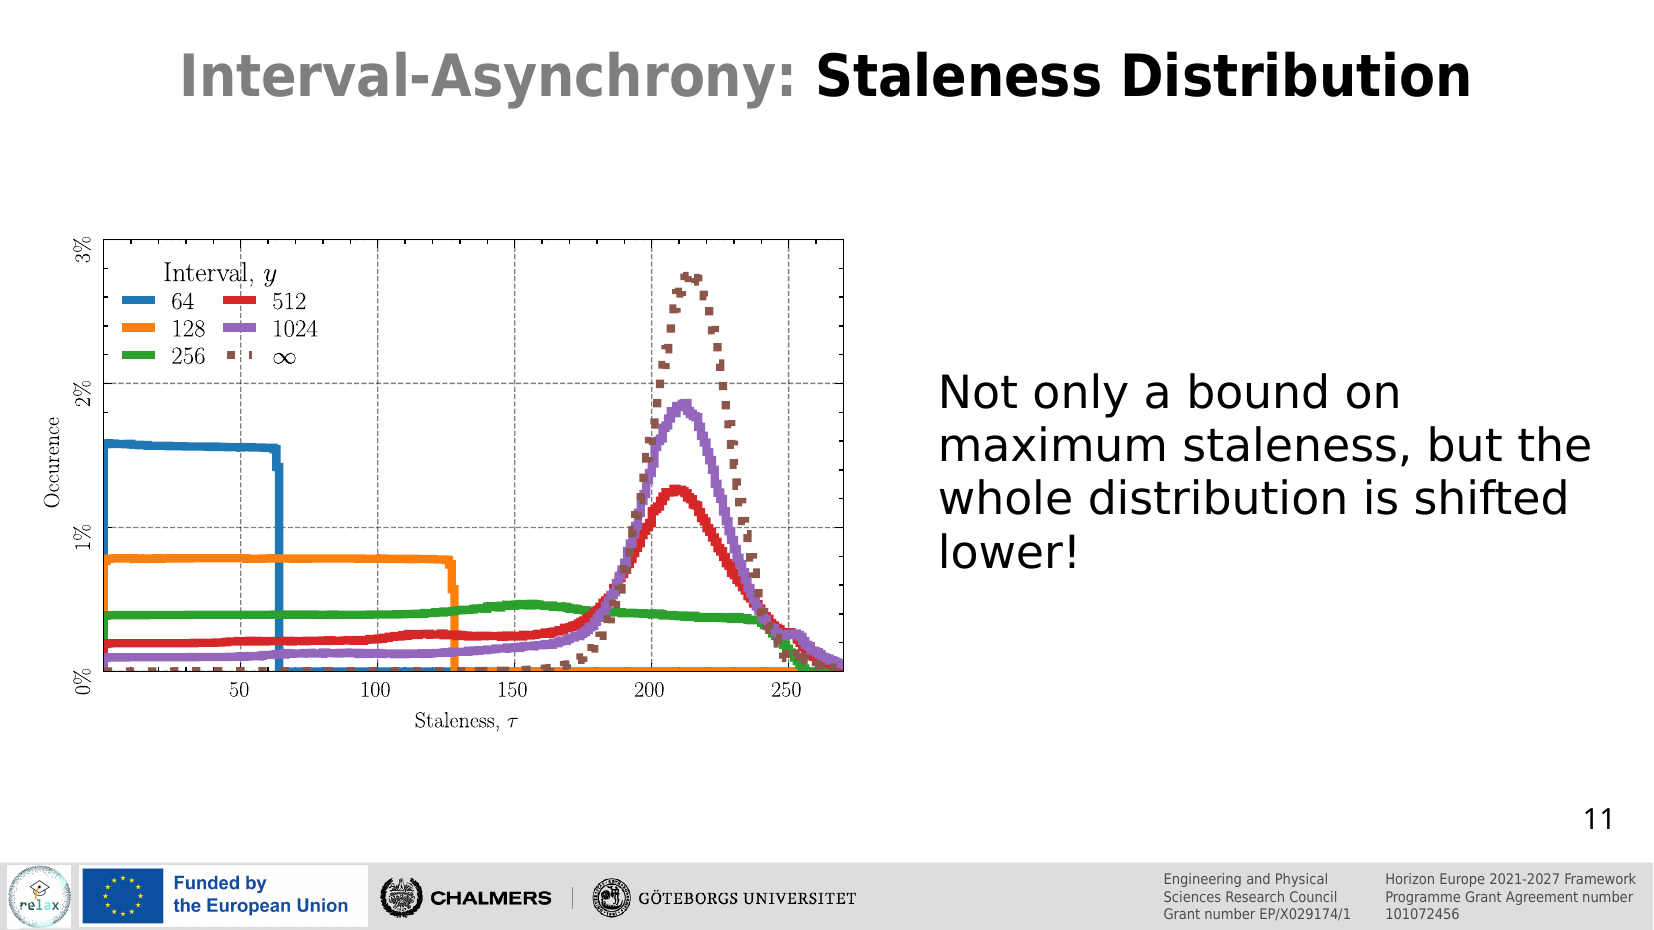

# Interval-Asynchrony: Staleness Distribution
Not only a bound on maximum staleness, but the whole distribution is shifted lower!
11